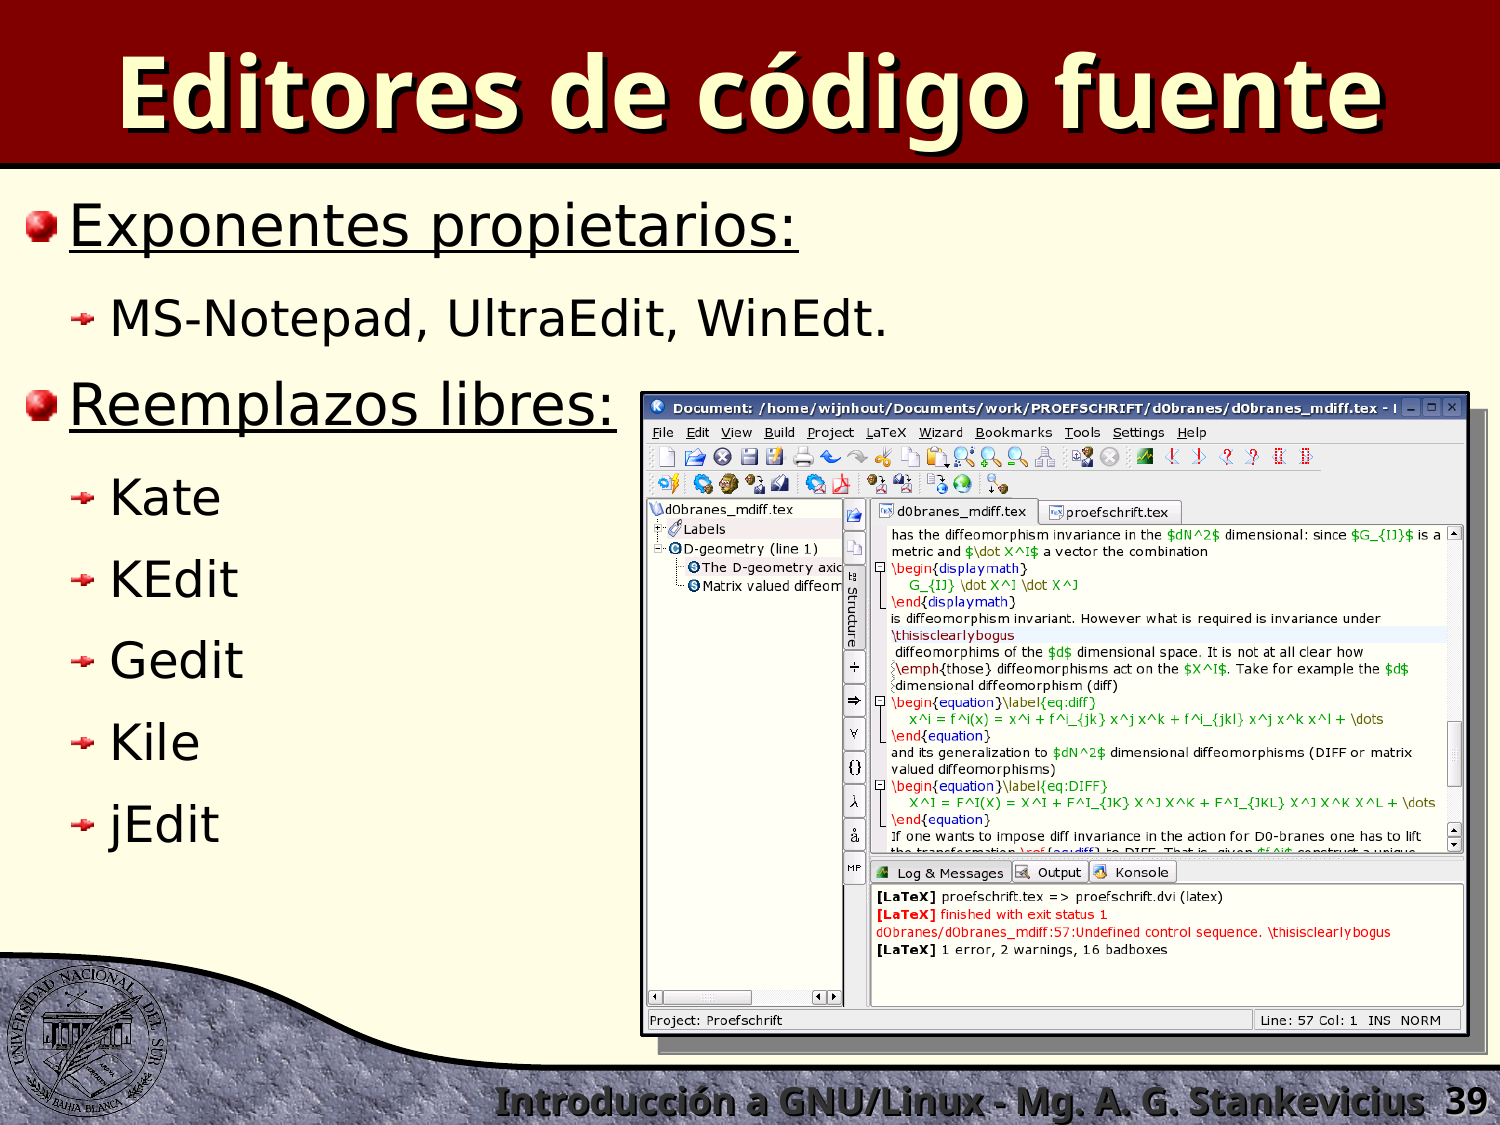

# Editores de código fuente
Exponentes propietarios:
MS-Notepad, UltraEdit, WinEdt.
Reemplazos libres:
Kate
KEdit
Gedit
Kile
jEdit
39